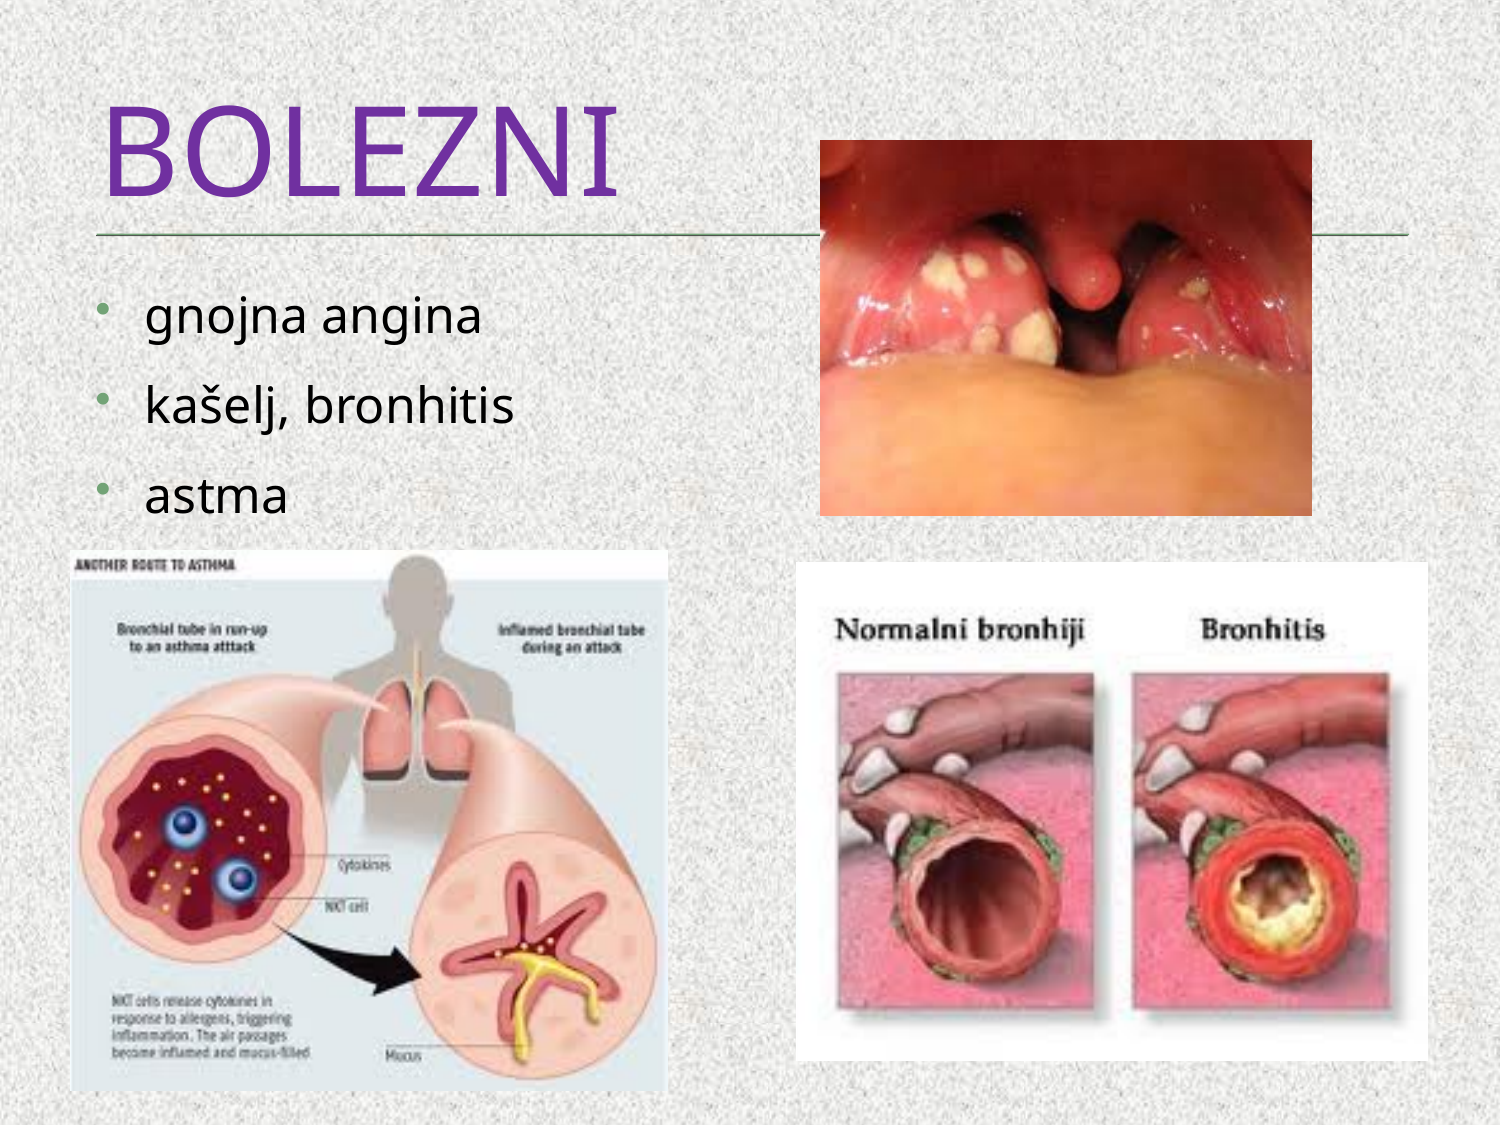

# BOLEZNI
gnojna angina
kašelj, bronhitis
astma